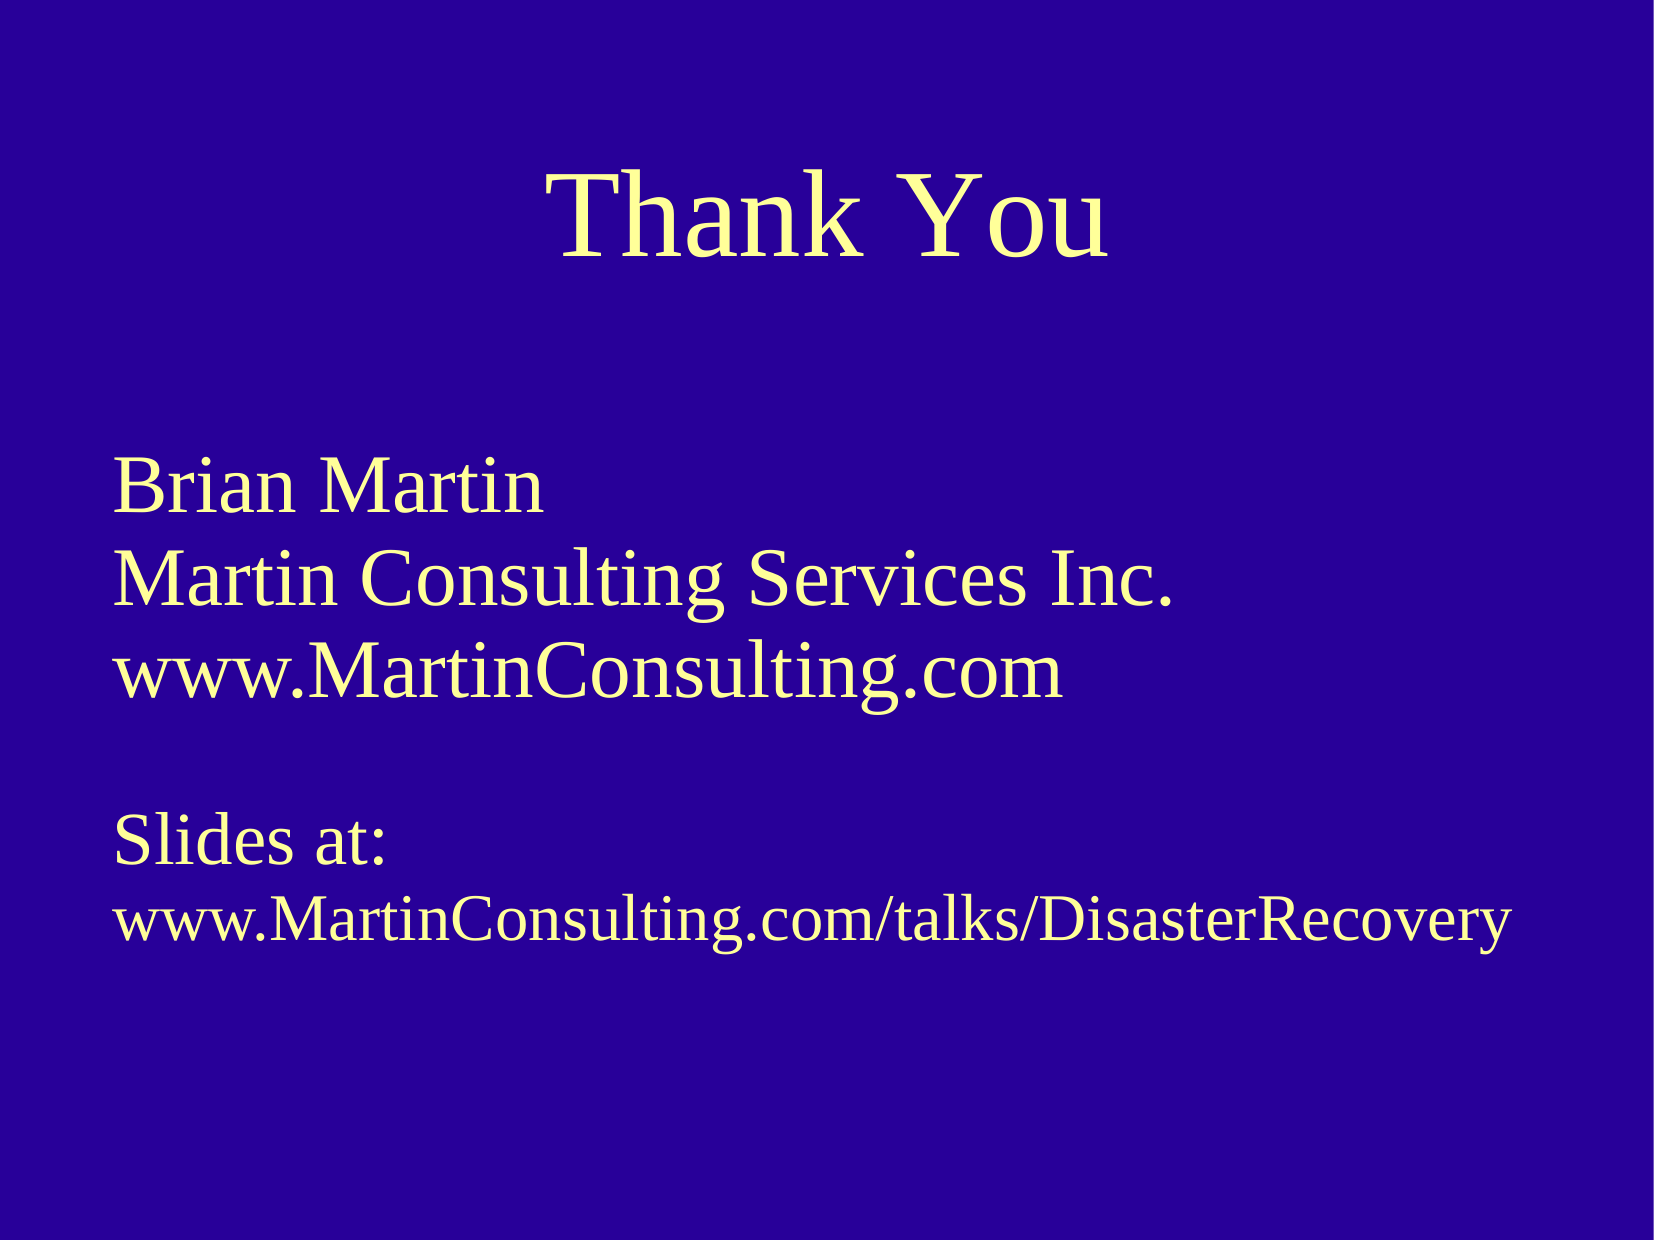

# Thank You
Brian Martin
Martin Consulting Services Inc.
www.MartinConsulting.com
Slides at:
www.MartinConsulting.com/talks/DisasterRecovery